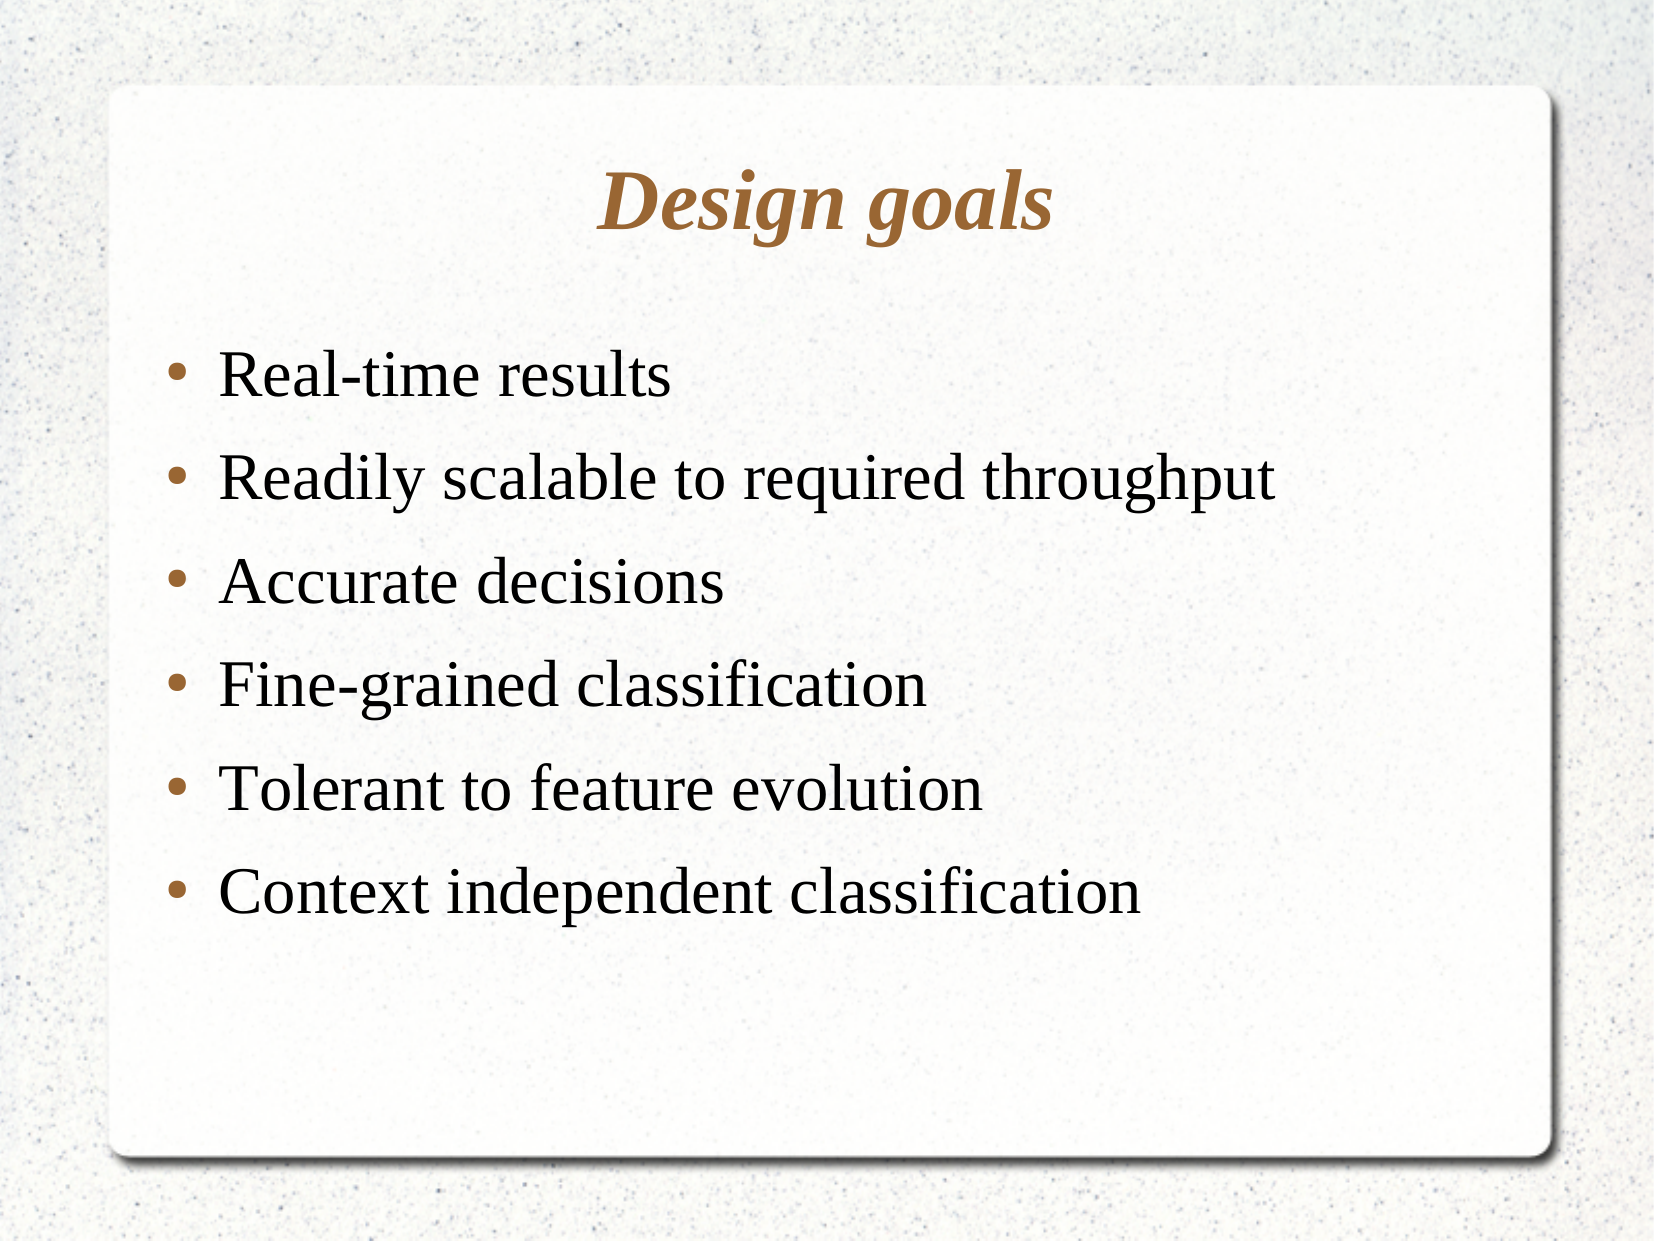

# Design goals
Real-time results
Readily scalable to required throughput
Accurate decisions
Fine-grained classification
Tolerant to feature evolution
Context independent classification